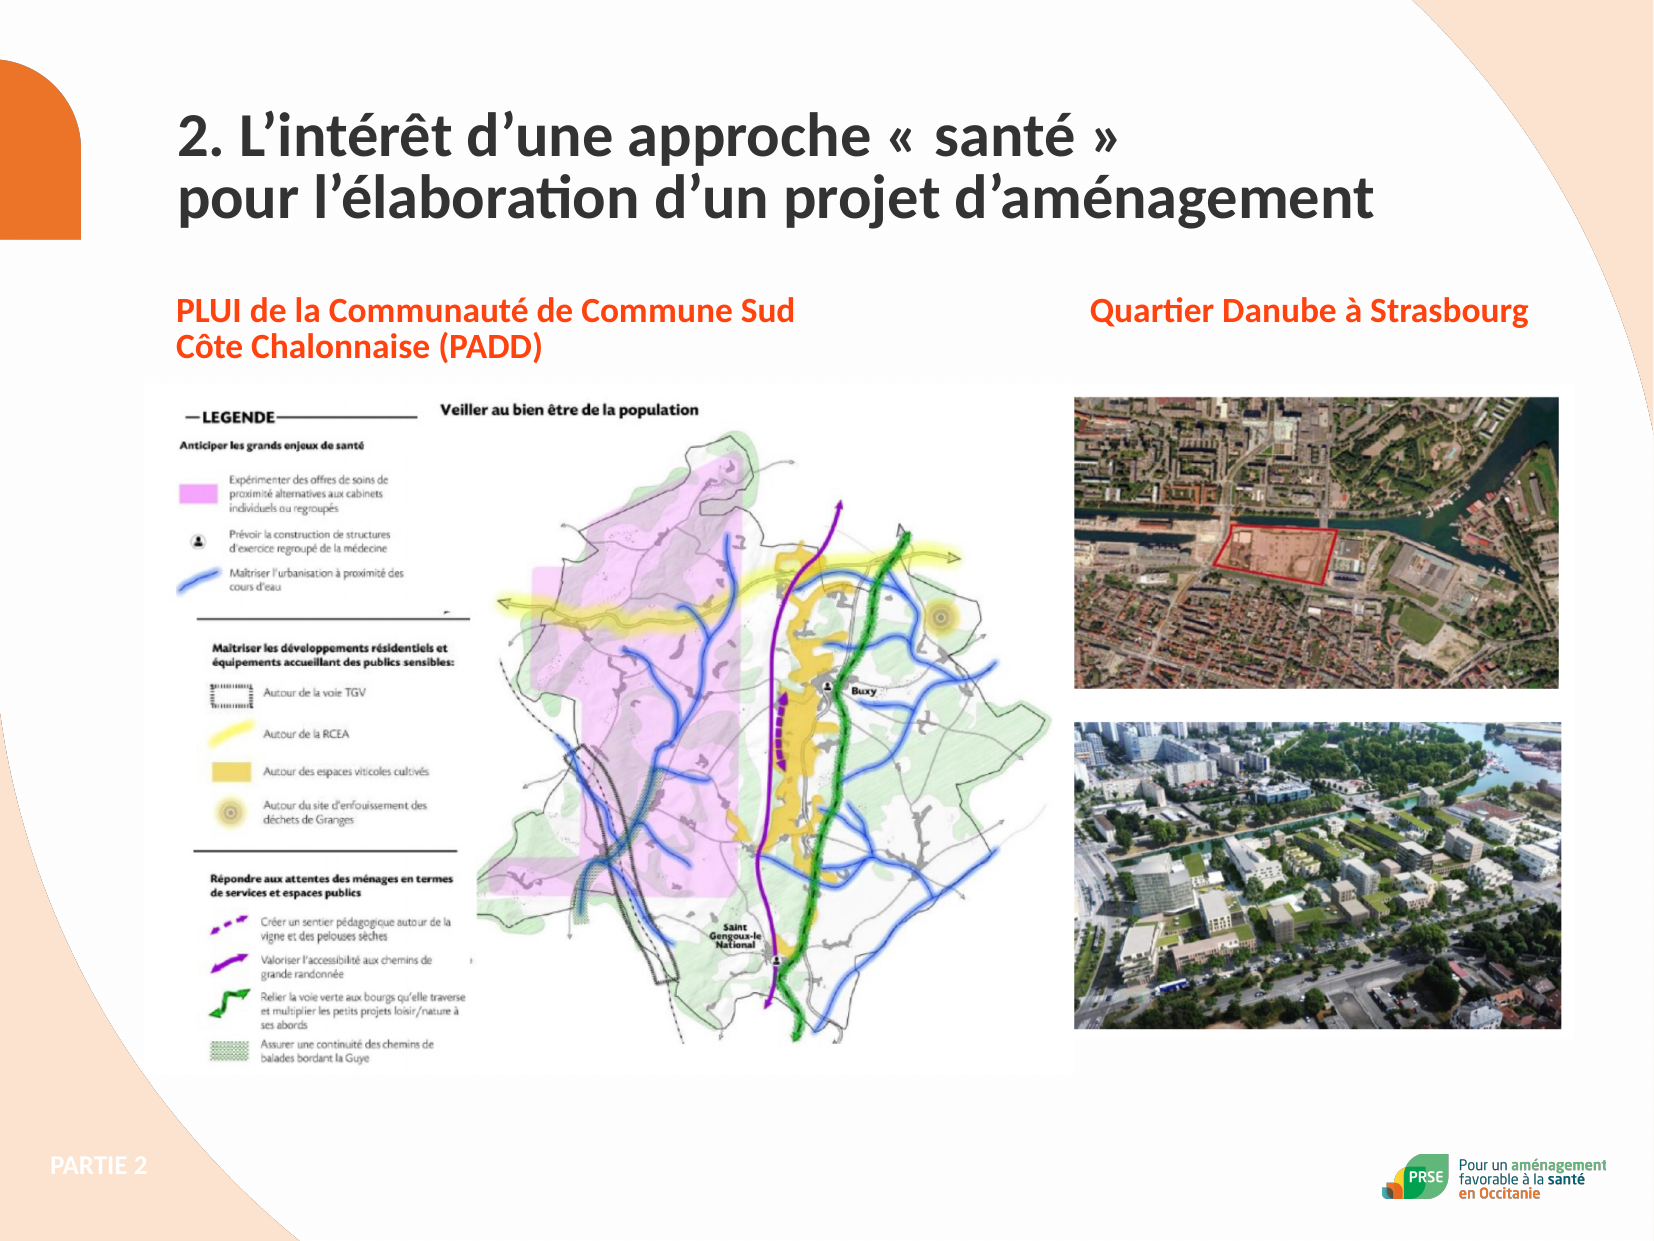

# 2. L’intérêt d’une approche « santé » pour l’élaboration d’un projet d’aménagement
PLUI de la Communauté de Commune Sud Côte Chalonnaise (PADD)
Quartier Danube à Strasbourg
PARTIE 2